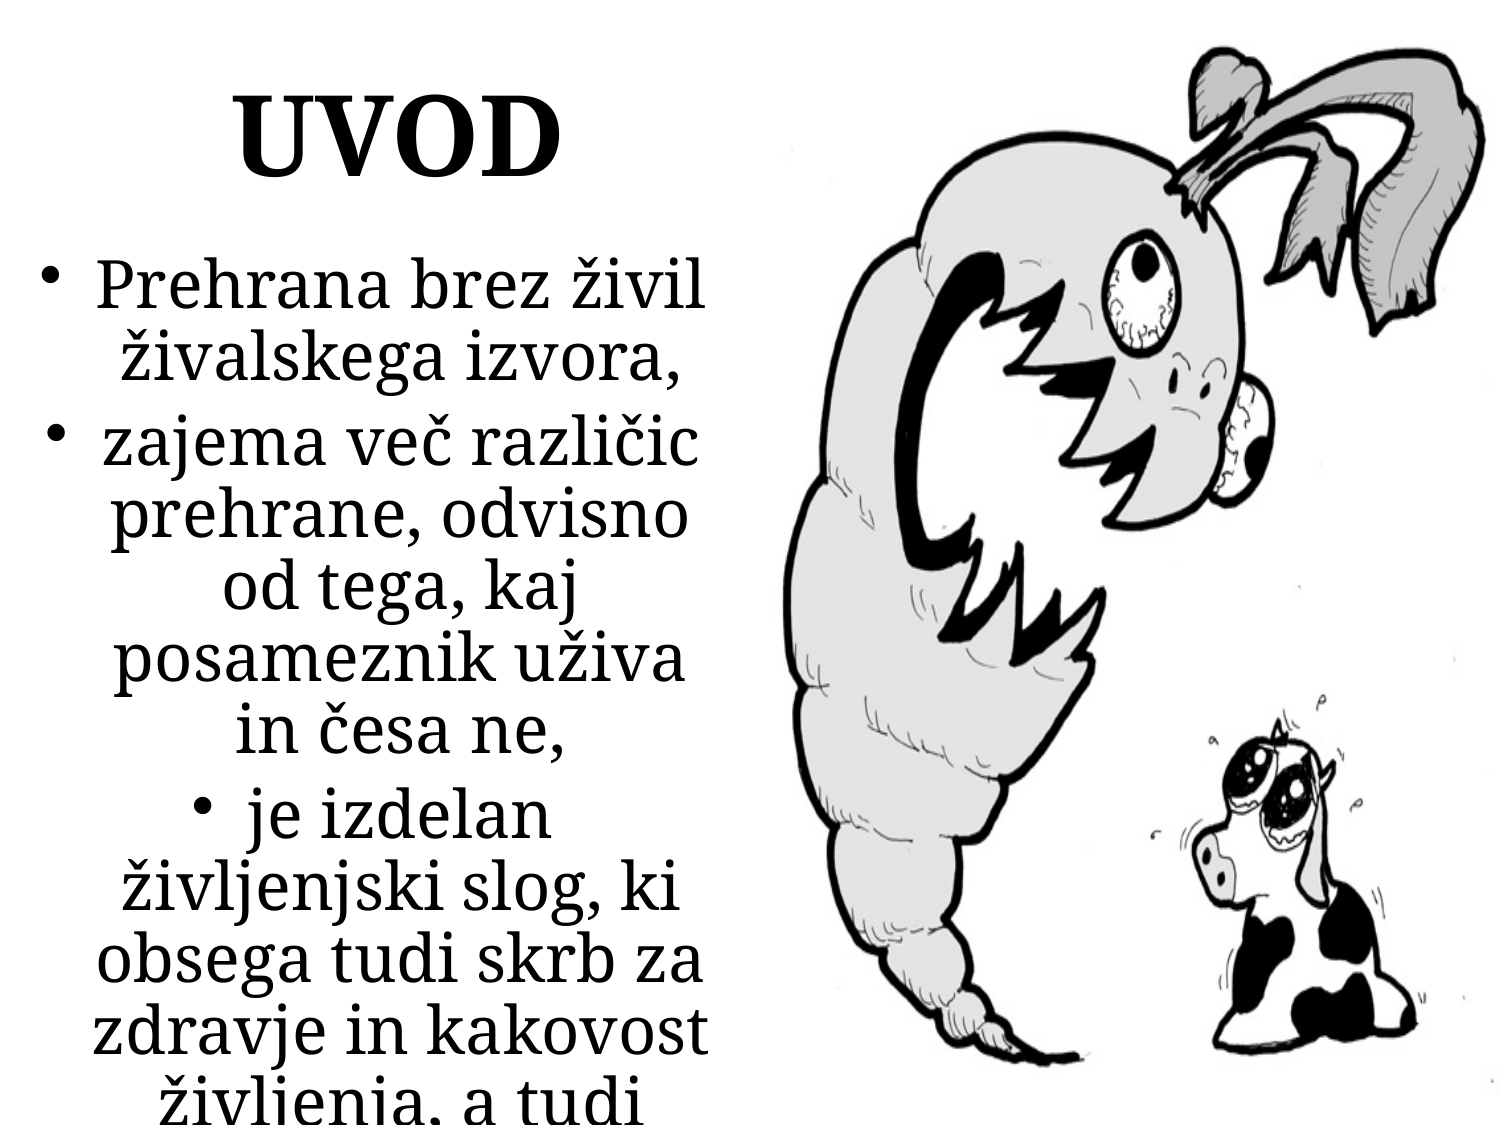

# UVOD
Prehrana brez živil živalskega izvora,
zajema več različic prehrane, odvisno od tega, kaj posameznik uživa in česa ne,
je izdelan življenjski slog, ki obsega tudi skrb za zdravje in kakovost življenja, a tudi skrb za okolje in živali.